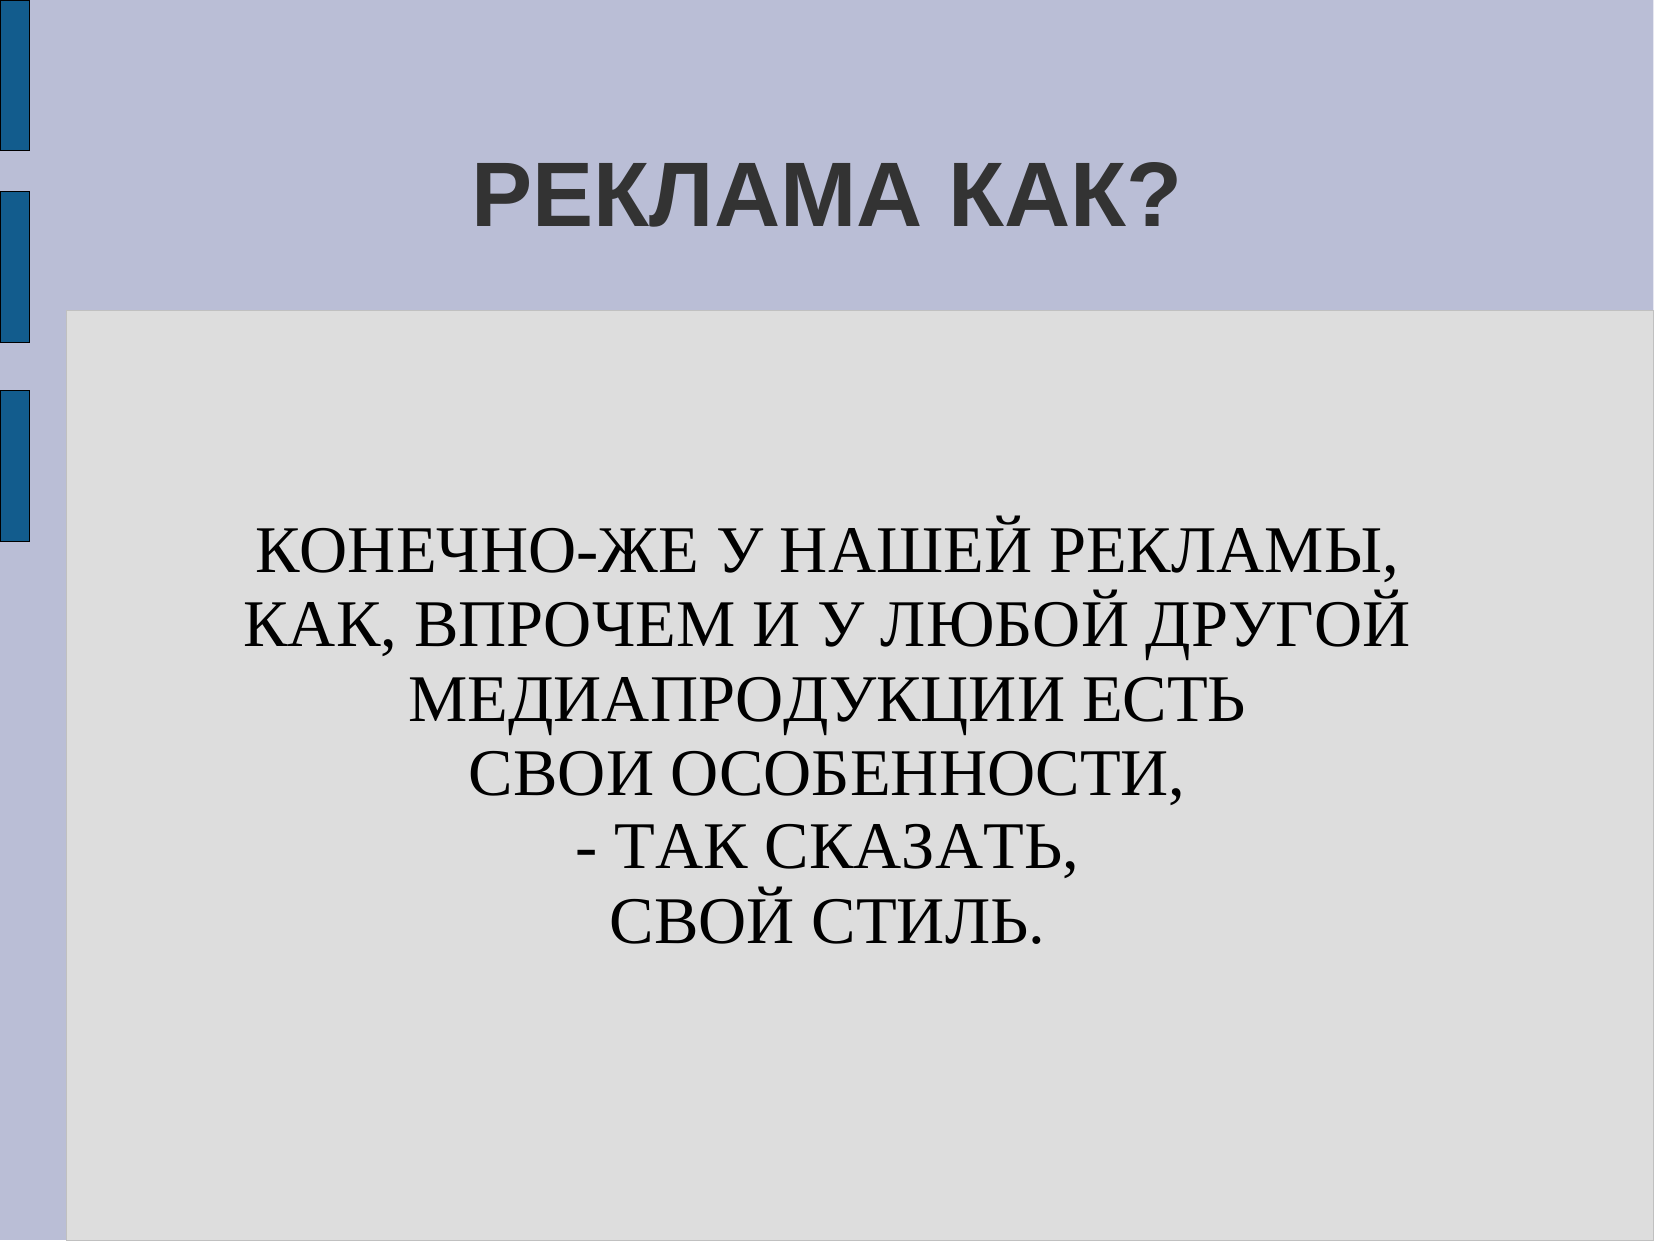

# РЕКЛАМА КАК?
КОНЕЧНО-ЖЕ У НАШЕЙ РЕКЛАМЫ,
КАК, ВПРОЧЕМ И У ЛЮБОЙ ДРУГОЙ МЕДИАПРОДУКЦИИ ЕСТЬ
СВОИ ОСОБЕННОСТИ,
- ТАК СКАЗАТЬ,
СВОЙ СТИЛЬ.